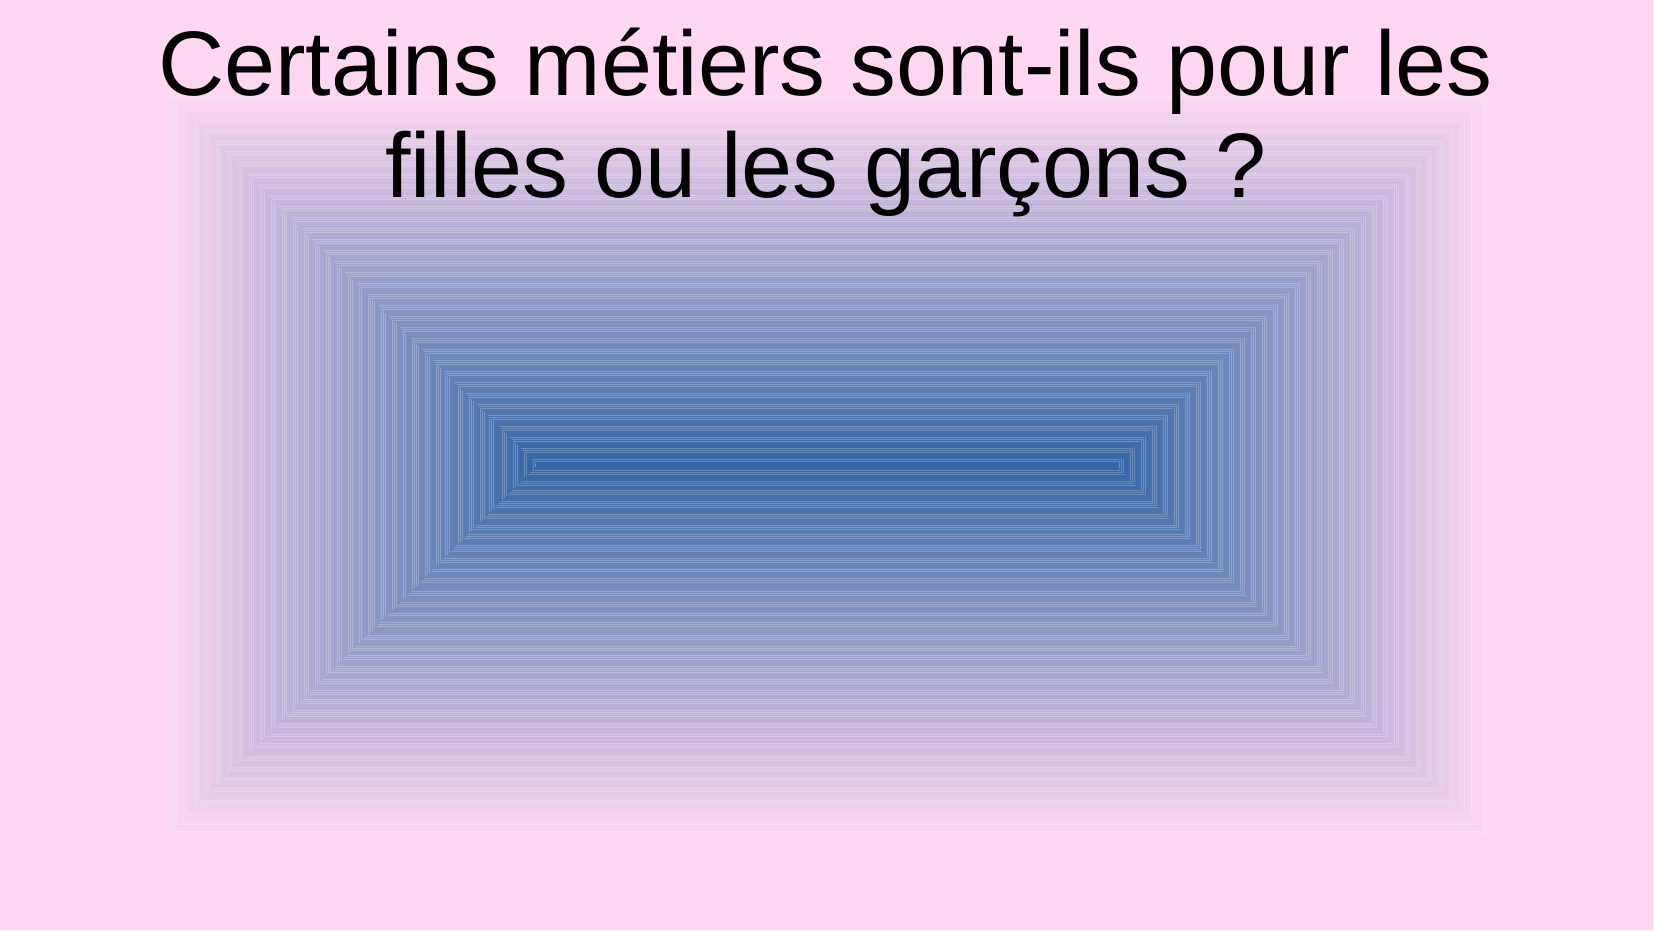

# Certains métiers sont-ils pour les filles ou les garçons ?